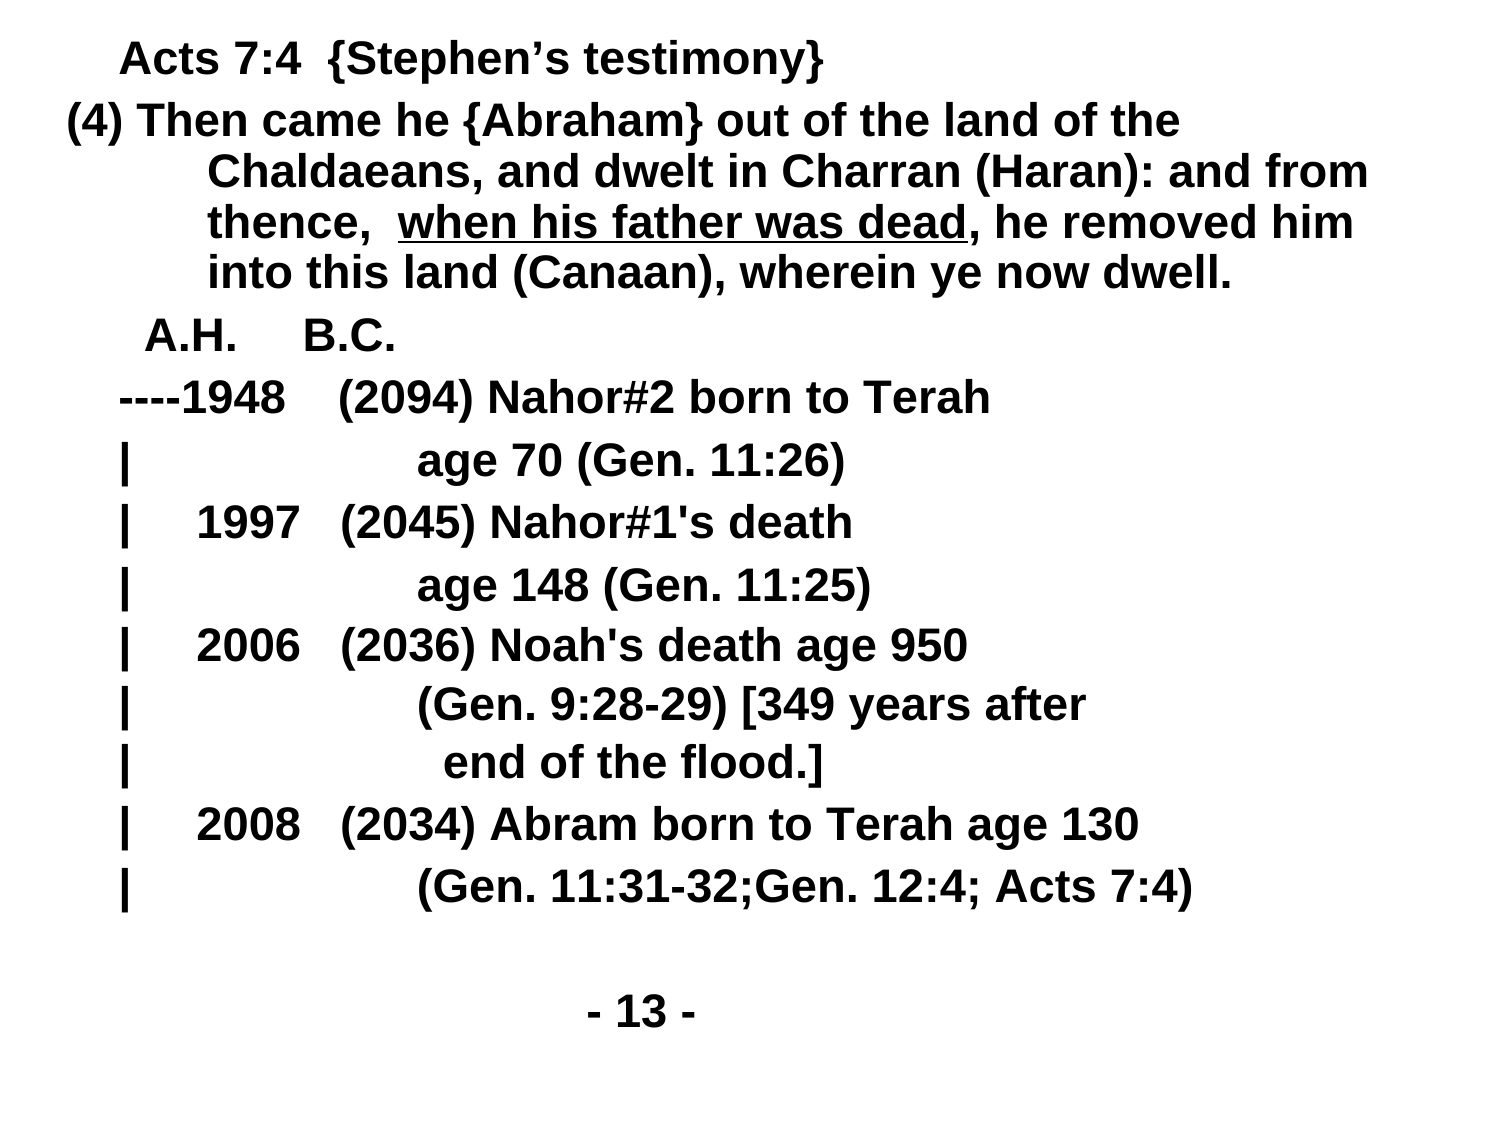

# Acts 7:4 {Stephen’s testimony}
Then came he {Abraham} out of the land of the Chaldaeans, and dwelt in Charran (Haran): and from thence, when his father was dead, he removed him into this land (Canaan), wherein ye now dwell.
 A.H. B.C.
----1948 (2094) Nahor#2 born to Terah
| age 70 (Gen. 11:26)
| 1997 (2045) Nahor#1's death
| age 148 (Gen. 11:25)
| 2006 (2036) Noah's death age 950
| (Gen. 9:28-29) [349 years after
| end of the flood.]
| 2008 (2034) Abram born to Terah age 130
| (Gen. 11:31-32;Gen. 12:4; Acts 7:4)
 - 13 -